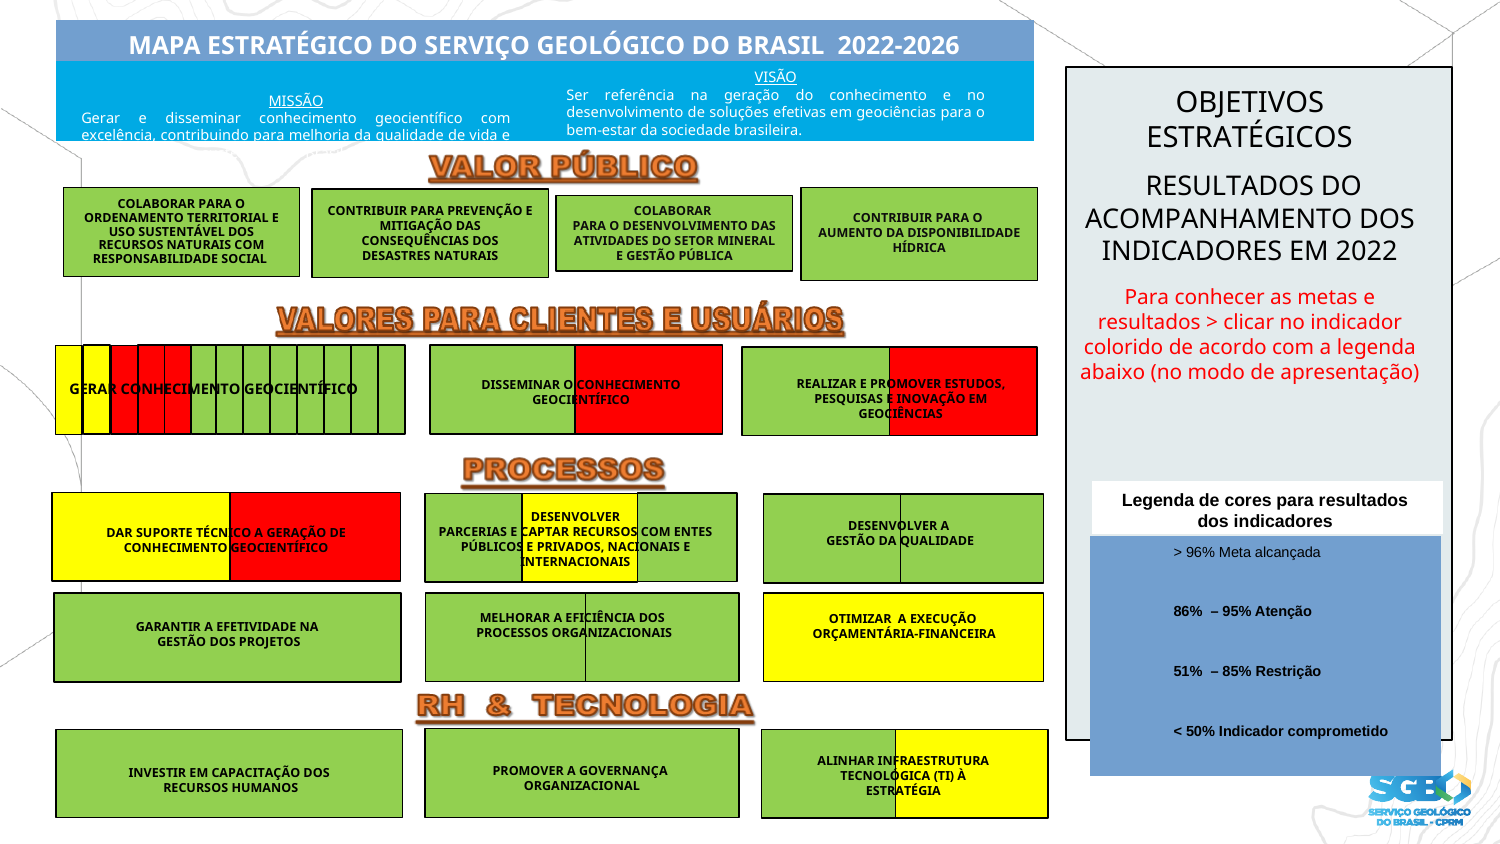

| MAPA ESTRATÉGICO DO SERVIÇO GEOLÓGICO DO BRASIL 2022-2026 |
| --- |
VISÃO
Ser referência na geração do conhecimento e no desenvolvimento de soluções efetivas em geociências para o bem-estar da sociedade brasileira.
OBJETIVOS ESTRATÉGICOS
 RESULTADOS DO ACOMPANHAMENTO DOS INDICADORES EM 2022
Para conhecer as metas e resultados > clicar no indicador colorido de acordo com a legenda abaixo (no modo de apresentação)
MISSÃO
Gerar e disseminar conhecimento geocientífico com excelência, contribuindo para melhoria da qualidade de vida e desenvolvimento sustentável do Brasil.
CONTRIBUIR PARA O
AUMENTO DA DISPONIBILIDADE HÍDRICA
COLABORAR PARA O ORDENAMENTO TERRITORIAL E USO SUSTENTÁVEL DOS RECURSOS NATURAIS COM RESPONSABILIDADE SOCIAL
CONTRIBUIR PARA PREVENÇÃO E MITIGAÇÃO DAS CONSEQUÊNCIAS DOS DESASTRES NATURAIS
COLABORAR
PARA O DESENVOLVIMENTO DAS ATIVIDADES DO SETOR MINERAL E GESTÃO PÚBLICA
REALIZAR E PROMOVER ESTUDOS, PESQUISAS E INOVAÇÃO EM GEOCIÊNCIAS
DISSEMINAR O CONHECIMENTO GEOCIENTÍFICO
GERAR CONHECIMENTO GEOCIENTÍFICO
Legenda de cores para resultados
dos indicadores
DESENVOLVER
PARCERIAS E CAPTAR RECURSOS COM ENTES PÚBLICOS E PRIVADOS, NACIONAIS E INTERNACIONAIS
DAR SUPORTE TÉCNICO A GERAÇÃO DE CONHECIMENTO GEOCIENTÍFICO
DESENVOLVER A
GESTÃO DA QUALIDADE
| | > 96% Meta alcançada |
| --- | --- |
| | 86% – 95% Atenção |
| | 51% – 85% Restrição |
| | < 50% Indicador comprometido |
MELHORAR A EFICIÊNCIA DOS
PROCESSOS ORGANIZACIONAIS
GARANTIR A EFETIVIDADE NA
 GESTÃO DOS PROJETOS
OTIMIZAR A EXECUÇÃO
 ORÇAMENTÁRIA-FINANCEIRA
INVESTIR EM CAPACITAÇÃO DOS
 RECURSOS HUMANOS
PROMOVER A GOVERNANÇA
ORGANIZACIONAL
ALINHAR INFRAESTRUTURA TECNOLÓGICA (TI) À
ESTRATÉGIA